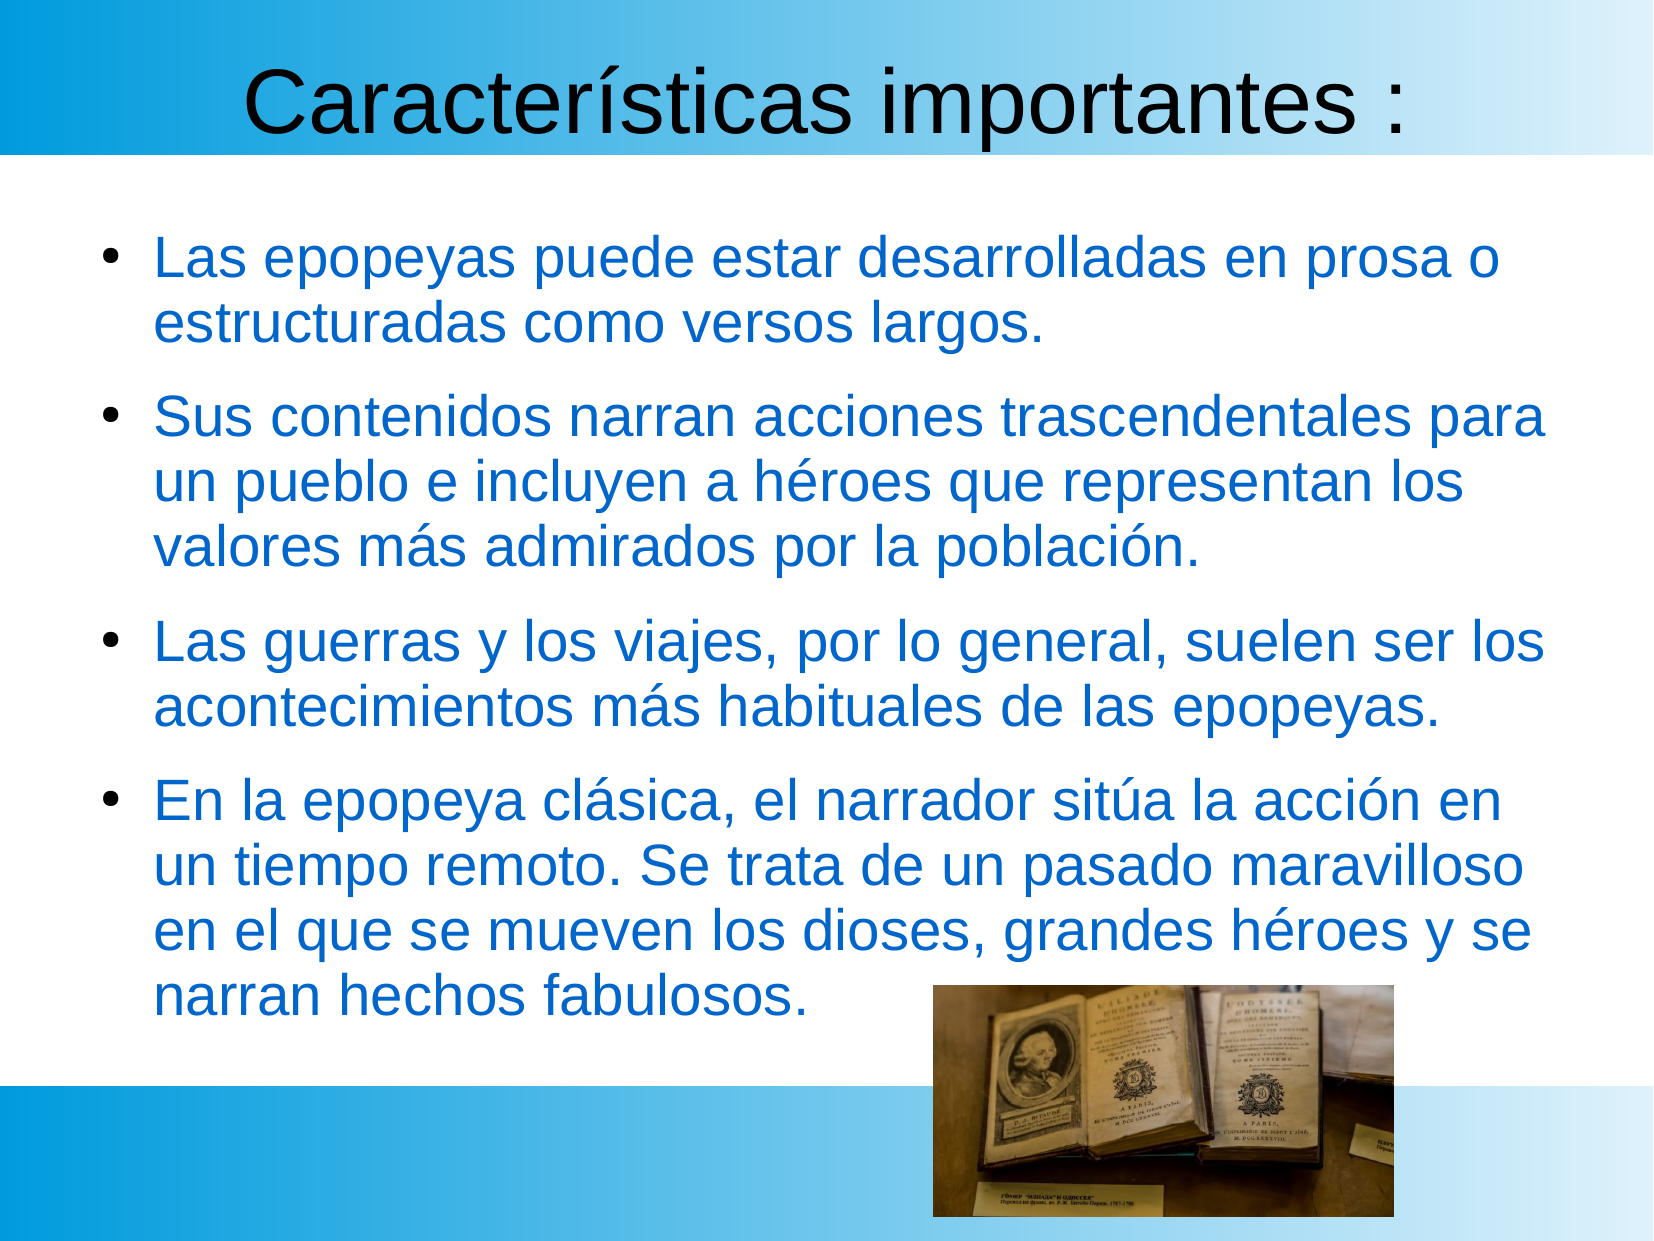

# Características importantes :
Las epopeyas puede estar desarrolladas en prosa o estructuradas como versos largos.
Sus contenidos narran acciones trascendentales para un pueblo e incluyen a héroes que representan los valores más admirados por la población.
Las guerras y los viajes, por lo general, suelen ser los acontecimientos más habituales de las epopeyas.
En la epopeya clásica, el narrador sitúa la acción en un tiempo remoto. Se trata de un pasado maravilloso en el que se mueven los dioses, grandes héroes y se narran hechos fabulosos.